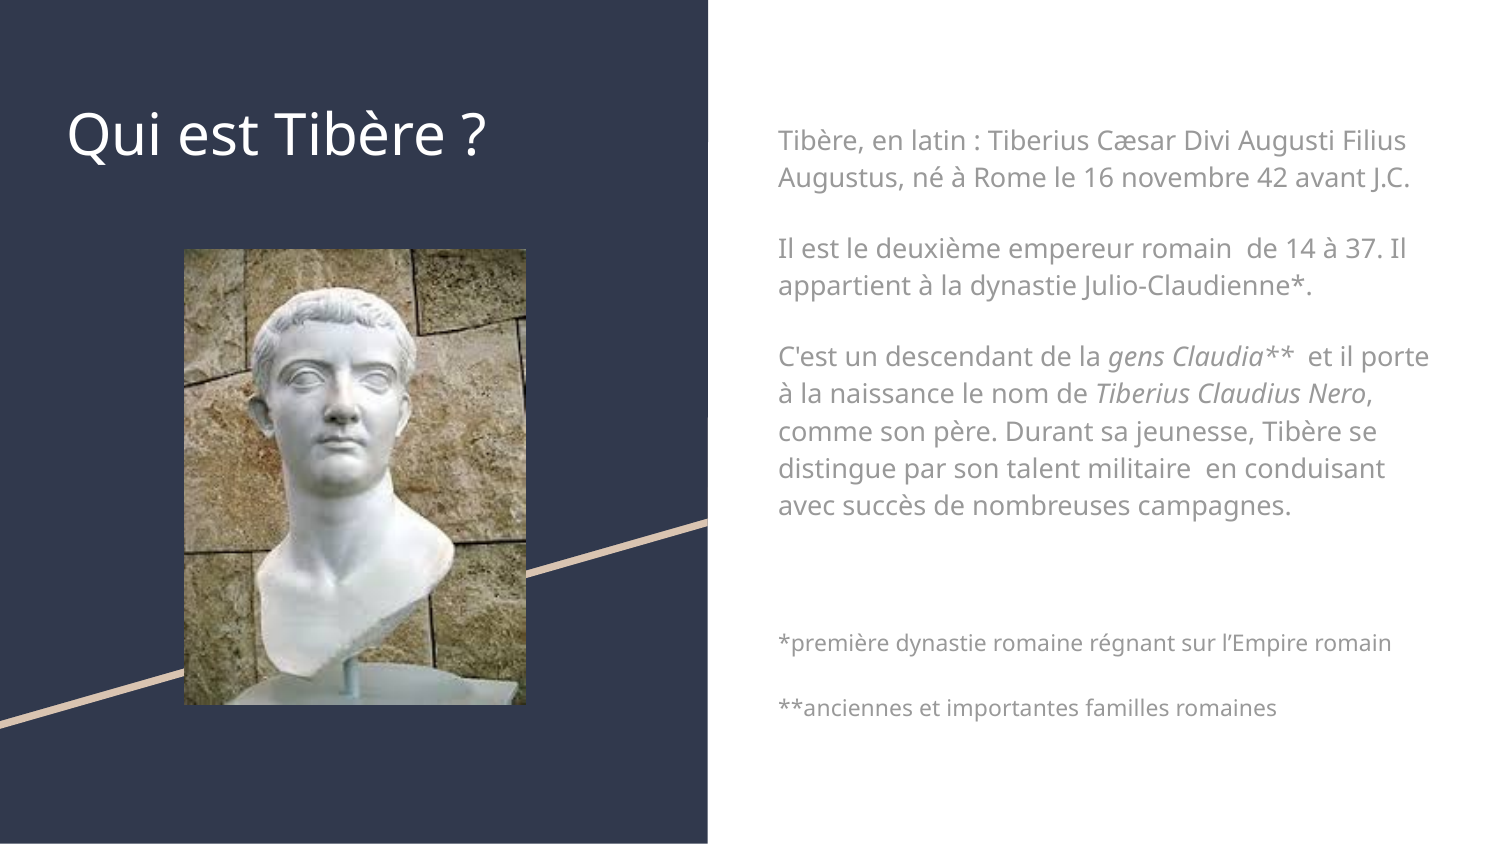

# Qui est Tibère ?
Tibère, en latin : Tiberius Cæsar Divi Augusti Filius Augustus, né à Rome le 16 novembre 42 avant J.C.
Il est le deuxième empereur romain de 14 à 37. Il appartient à la dynastie Julio-Claudienne*.
C'est un descendant de la gens Claudia** et il porte à la naissance le nom de Tiberius Claudius Nero, comme son père. Durant sa jeunesse, Tibère se distingue par son talent militaire en conduisant avec succès de nombreuses campagnes.
*première dynastie romaine régnant sur l’Empire romain
**anciennes et importantes familles romaines